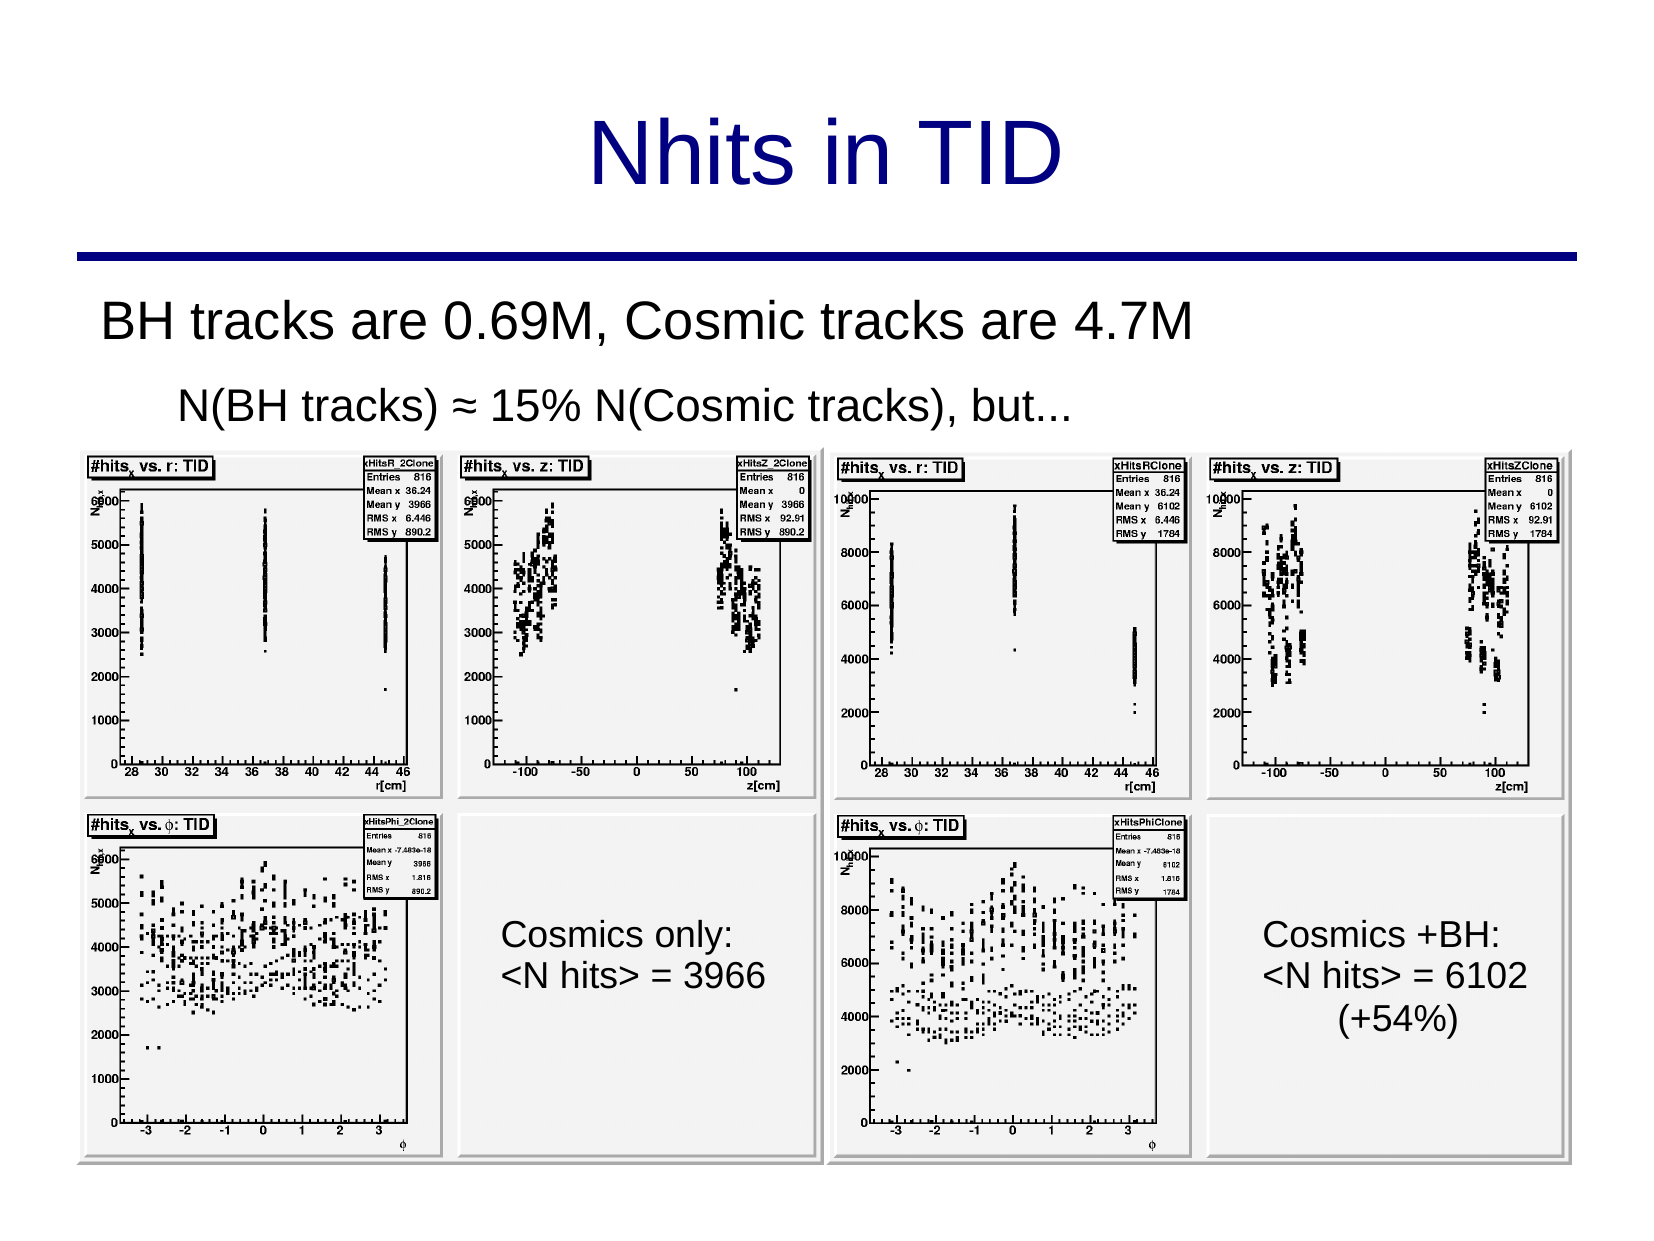

# Nhits in TID
BH tracks are 0.69M, Cosmic tracks are 4.7M
N(BH tracks) ≈ 15% N(Cosmic tracks), but...
Cosmics only:
<N hits> = 3966
Cosmics +BH:
<N hits> = 6102
	(+54%)
3